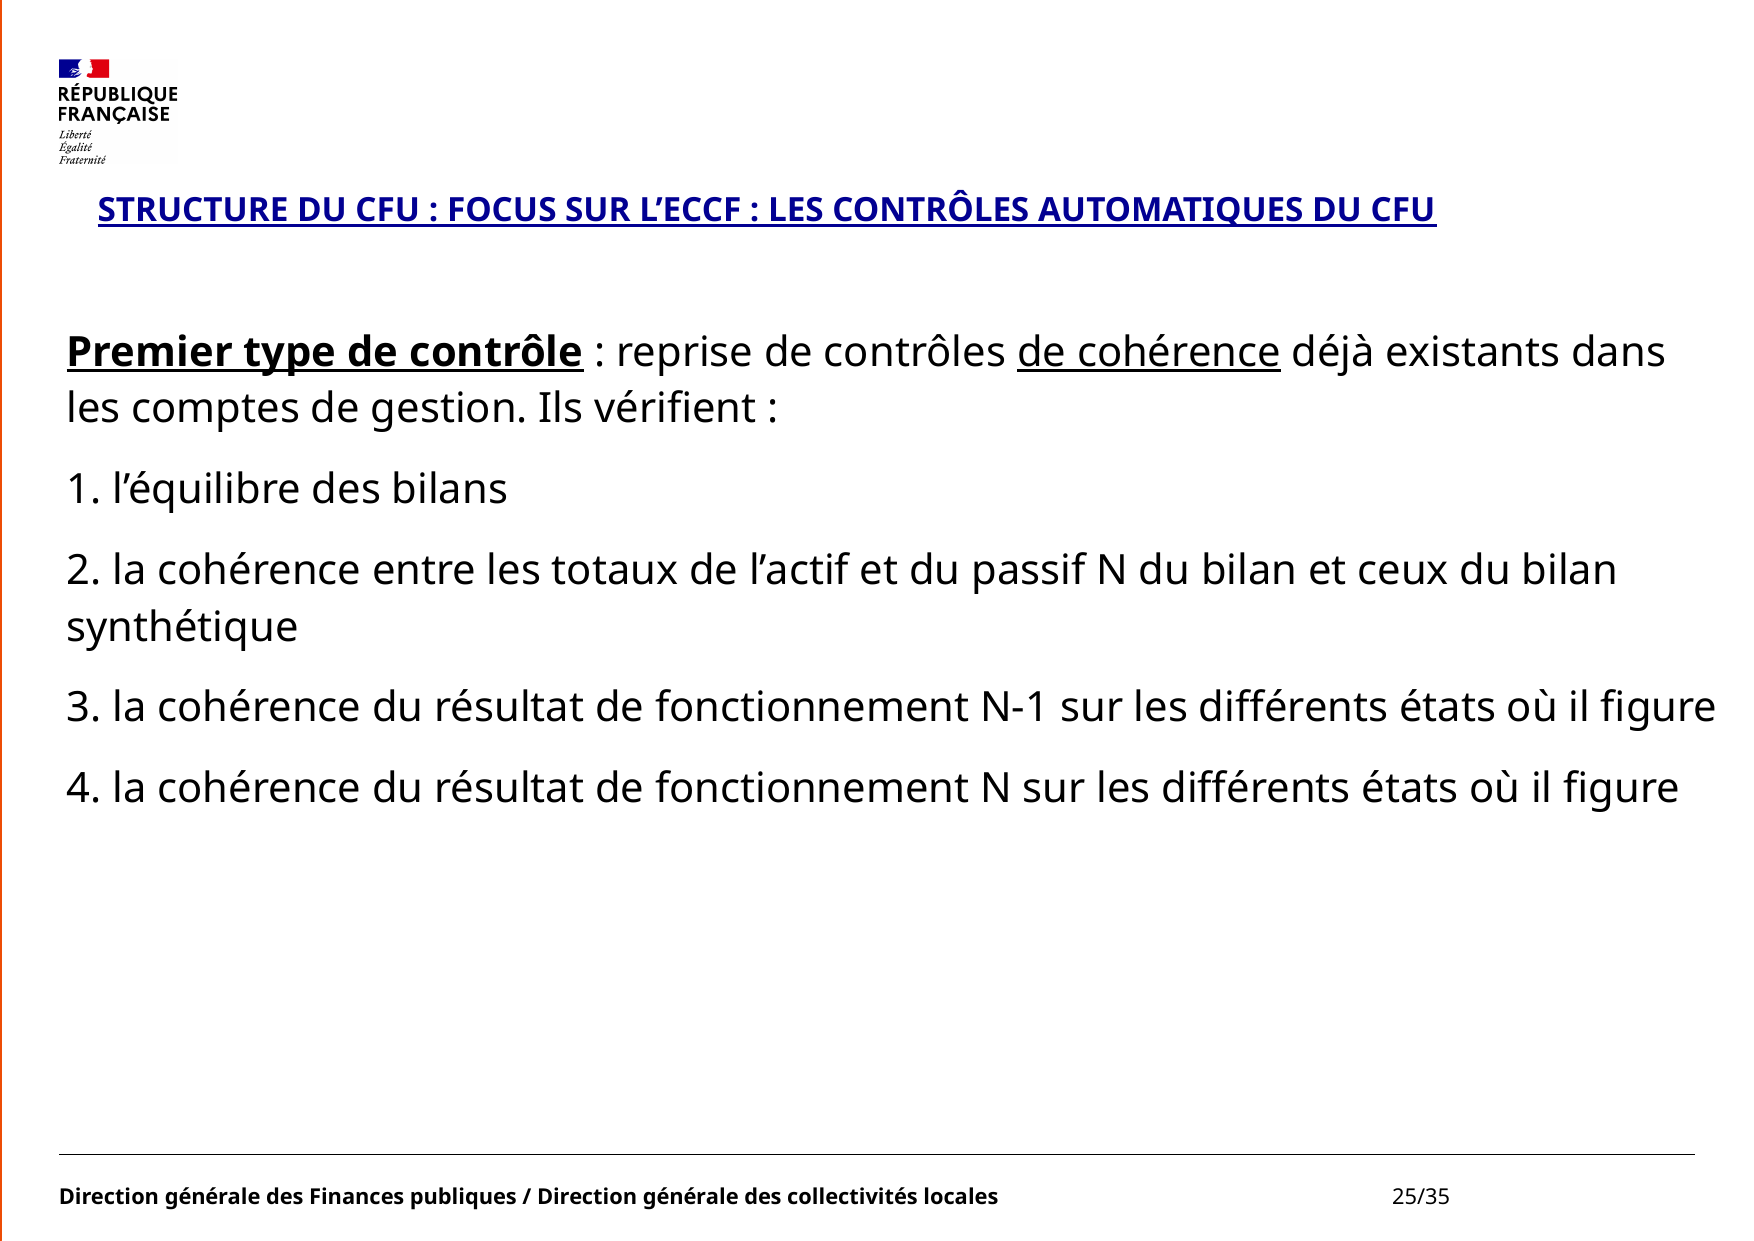

STRUCTURE DU CFU : FOCUS SUR L’ECCF : LES CONTRÔLES AUTOMATIQUES DU CFU
Premier type de contrôle : reprise de contrôles de cohérence déjà existants dans les comptes de gestion. Ils vérifient :
1. l’équilibre des bilans
2. la cohérence entre les totaux de l’actif et du passif N du bilan et ceux du bilan synthétique
3. la cohérence du résultat de fonctionnement N-1 sur les différents états où il figure
4. la cohérence du résultat de fonctionnement N sur les différents états où il figure